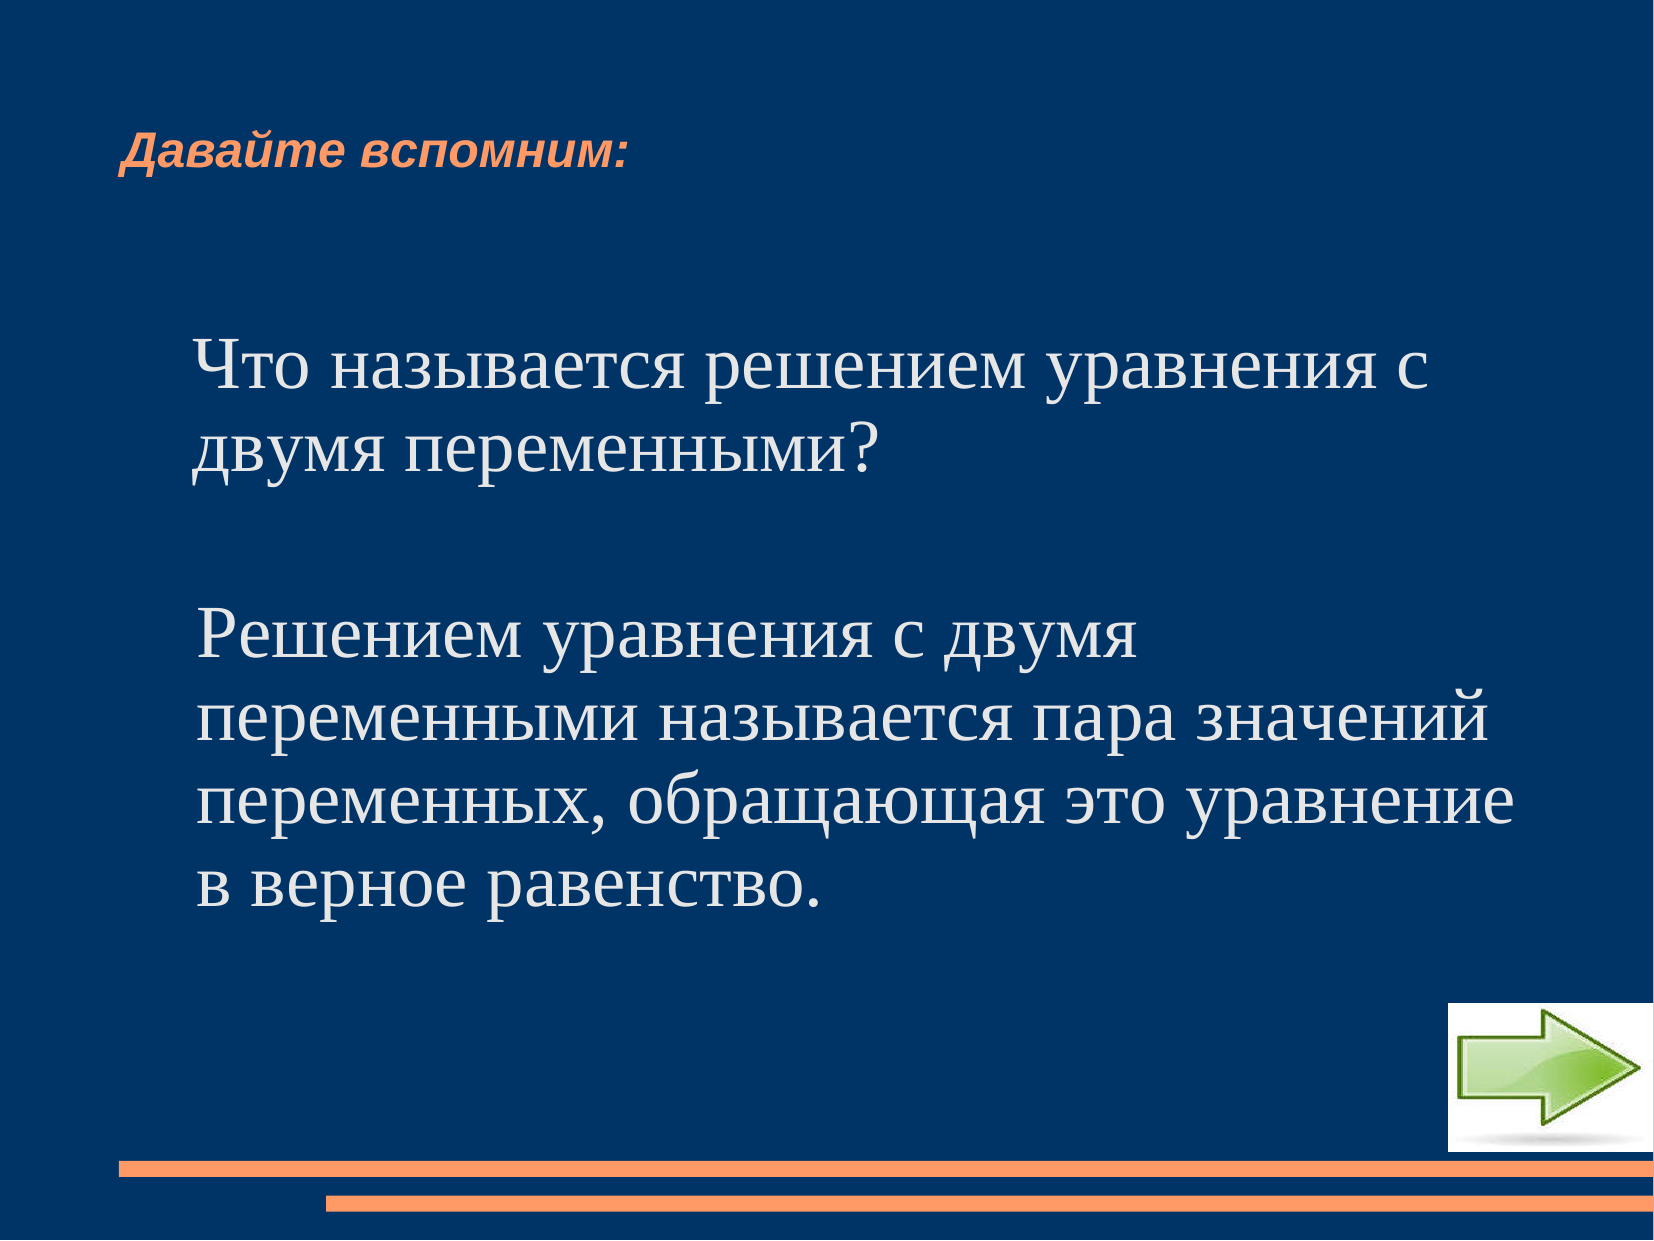

# Давайте вспомним:
Что называется решением уравнения с двумя переменными?
Решением уравнения с двумя переменными называется пара значений переменных, обращающая это уравнение в верное равенство.